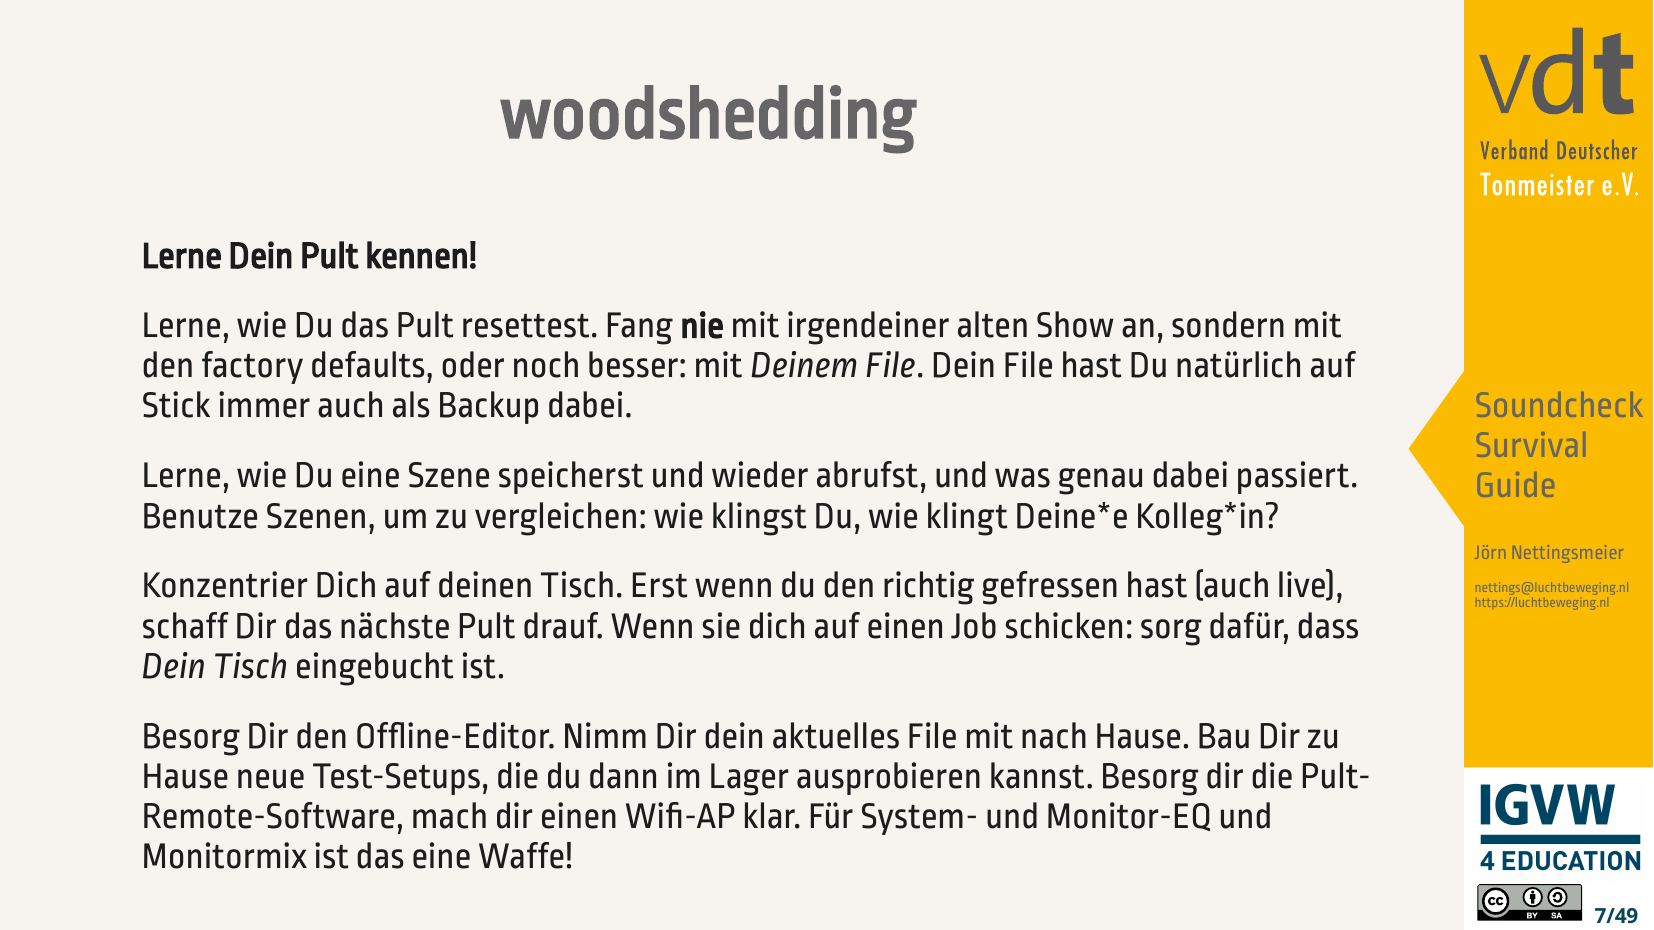

# woodshedding
Lerne Dein Pult kennen!
Lerne, wie Du das Pult resettest. Fang nie mit irgendeiner alten Show an, sondern mit den factory defaults, oder noch besser: mit Deinem File. Dein File hast Du natürlich auf Stick immer auch als Backup dabei.
Lerne, wie Du eine Szene speicherst und wieder abrufst, und was genau dabei passiert.
Benutze Szenen, um zu vergleichen: wie klingst Du, wie klingt Deine*e Kolleg*in?
Konzentrier Dich auf deinen Tisch. Erst wenn du den richtig gefressen hast (auch live), schaff Dir das nächste Pult drauf. Wenn sie dich auf einen Job schicken: sorg dafür, dass Dein Tisch eingebucht ist.
Besorg Dir den Offline-Editor. Nimm Dir dein aktuelles File mit nach Hause. Bau Dir zu Hause neue Test-Setups, die du dann im Lager ausprobieren kannst. Besorg dir die Pult-Remote-Software, mach dir einen Wifi-AP klar. Für System- und Monitor-EQ und Monitormix ist das eine Waffe!